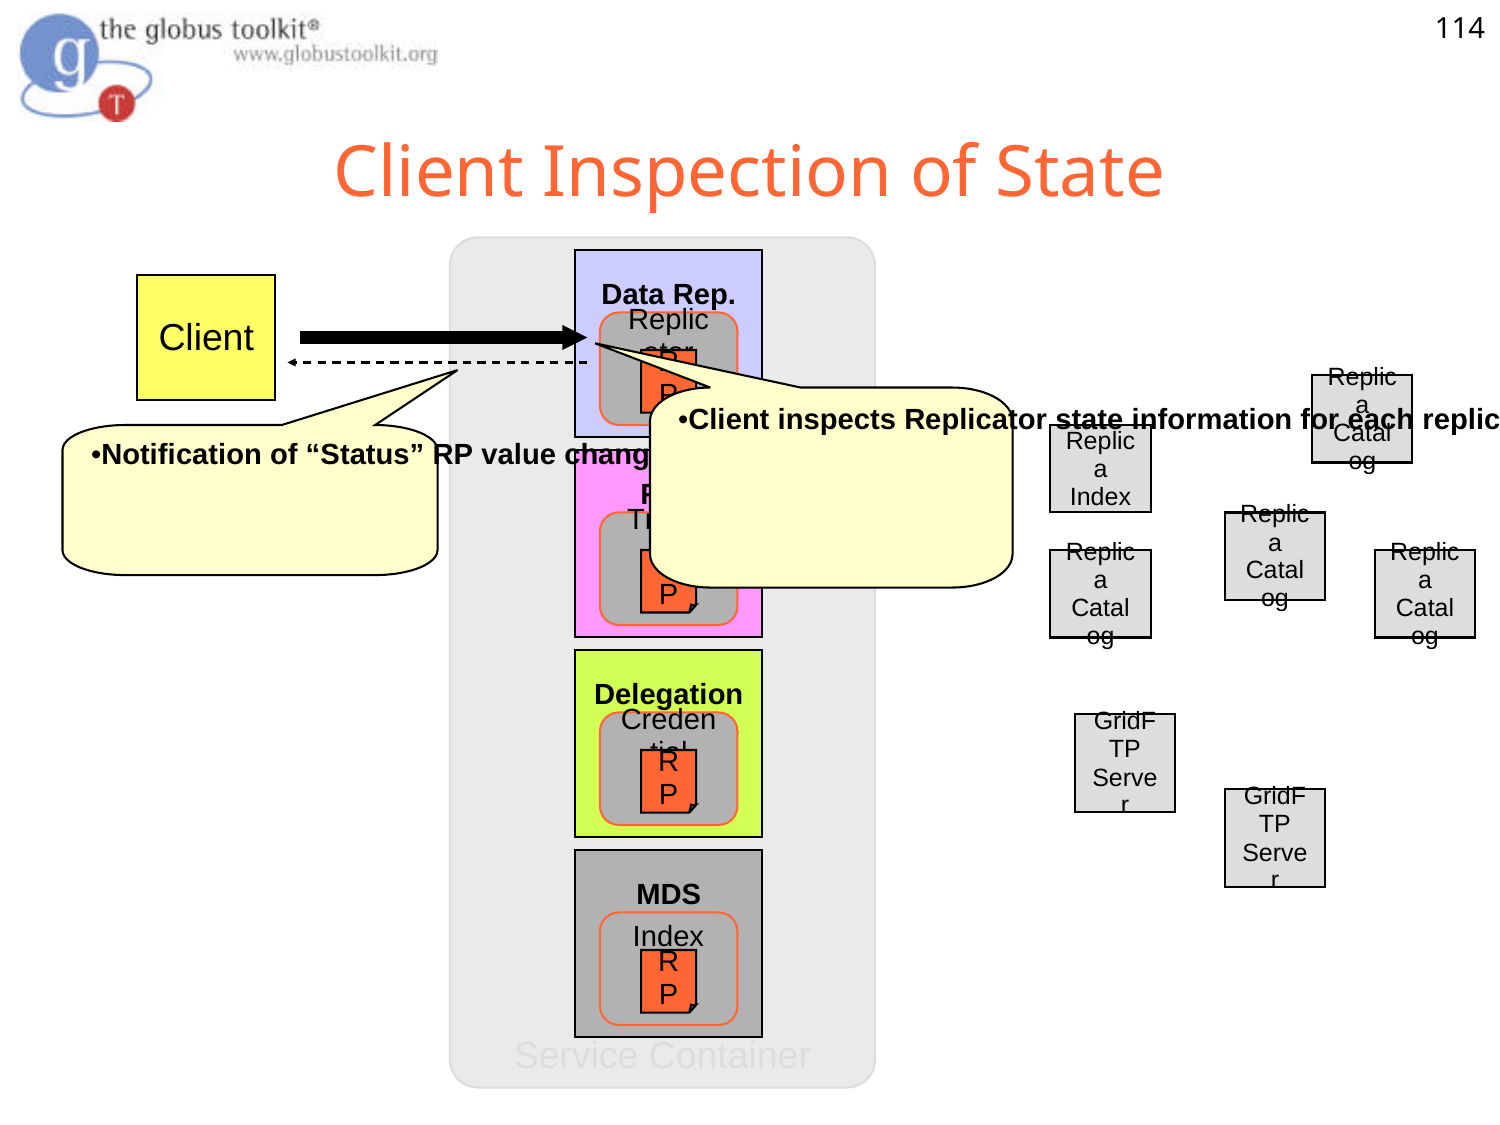

114
# Client Inspection of State
Service Container
Data Rep.
Client
Replicator
RP
Replica
Catalog
Client inspects Replicator state information for each replication in the request
Notification of “Status” RP value changed to “Finished”
Replica
Index
RFT
Transfer
RP
Replica
Catalog
Replica
Catalog
Replica
Catalog
Delegation
Credential
RP
GridFTP
Server
GridFTP
Server
MDS
Index
RP